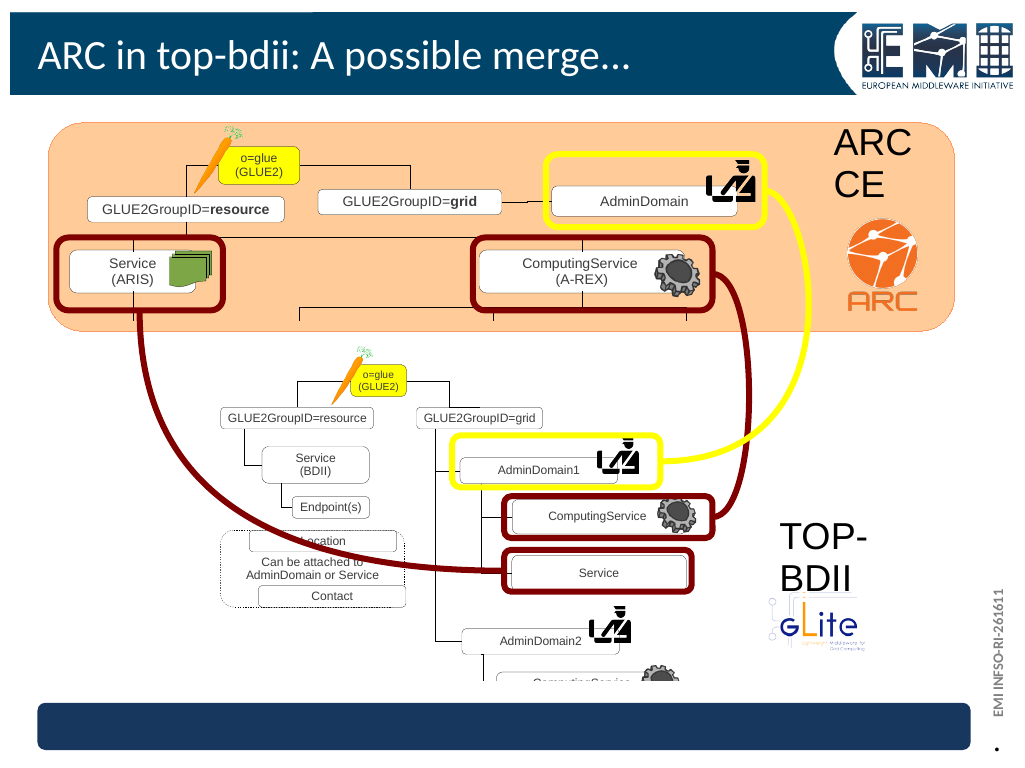

# ARC in top-bdii: A possible merge...
ARC CE
TOP-BDII